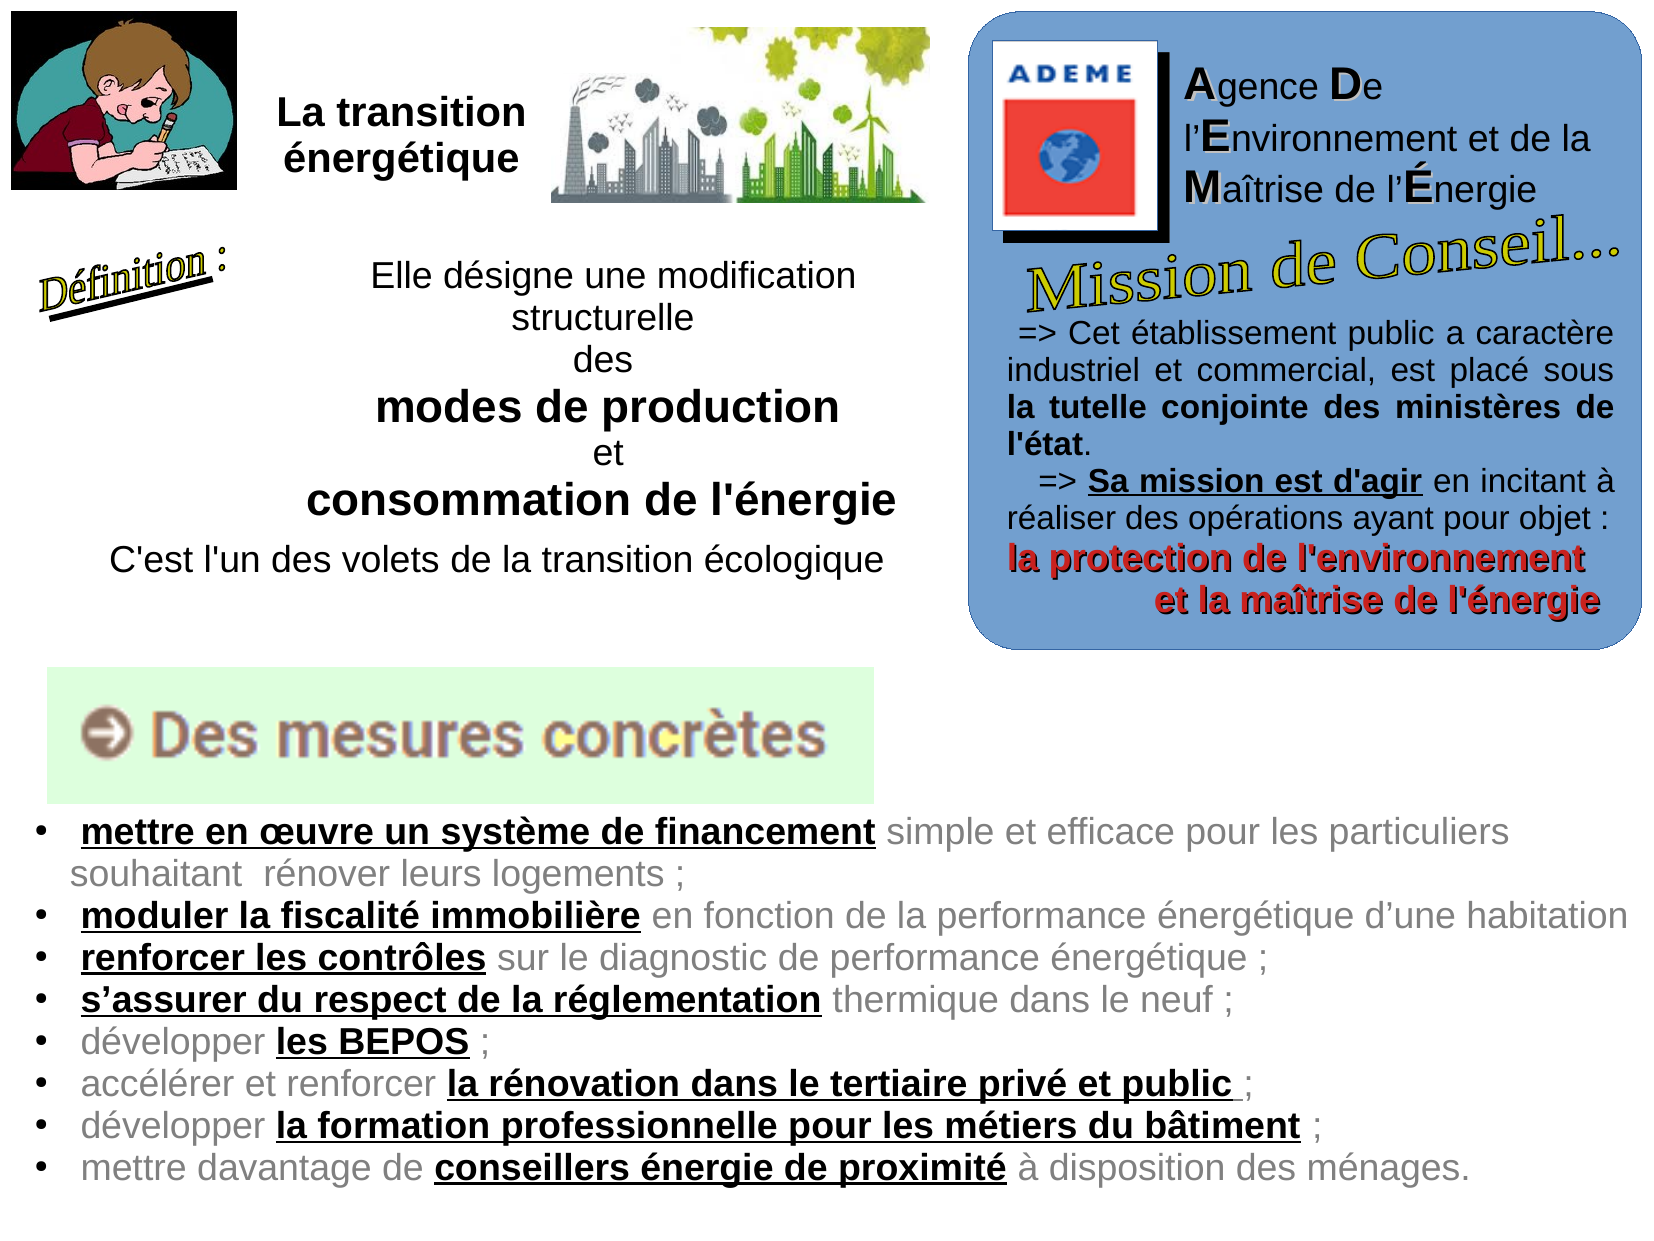

Agence De l’Environnement et de la Maîtrise de l’Énergie
 => Cet établissement public a caractère industriel et commercial, est placé sous la tutelle conjointe des ministères de l'état.
 => Sa mission est d'agir en incitant à réaliser des opérations ayant pour objet :
la protection de l'environnement
 et la maîtrise de l'énergie
La transition énergétique
 Elle désigne une modification structurelle
des
modes de production
 et
consommation de l'énergie
Définition :
C'est l'un des volets de la transition écologique
Mission de Conseil...
 mettre en œuvre un système de financement simple et efficace pour les particuliers souhaitant rénover leurs logements ;
 moduler la fiscalité immobilière en fonction de la performance énergétique d’une habitation
 renforcer les contrôles sur le diagnostic de performance énergétique ;
 s’assurer du respect de la réglementation thermique dans le neuf ;
 développer les BEPOS ;
 accélérer et renforcer la rénovation dans le tertiaire privé et public ;
 développer la formation professionnelle pour les métiers du bâtiment ;
 mettre davantage de conseillers énergie de proximité à disposition des ménages.